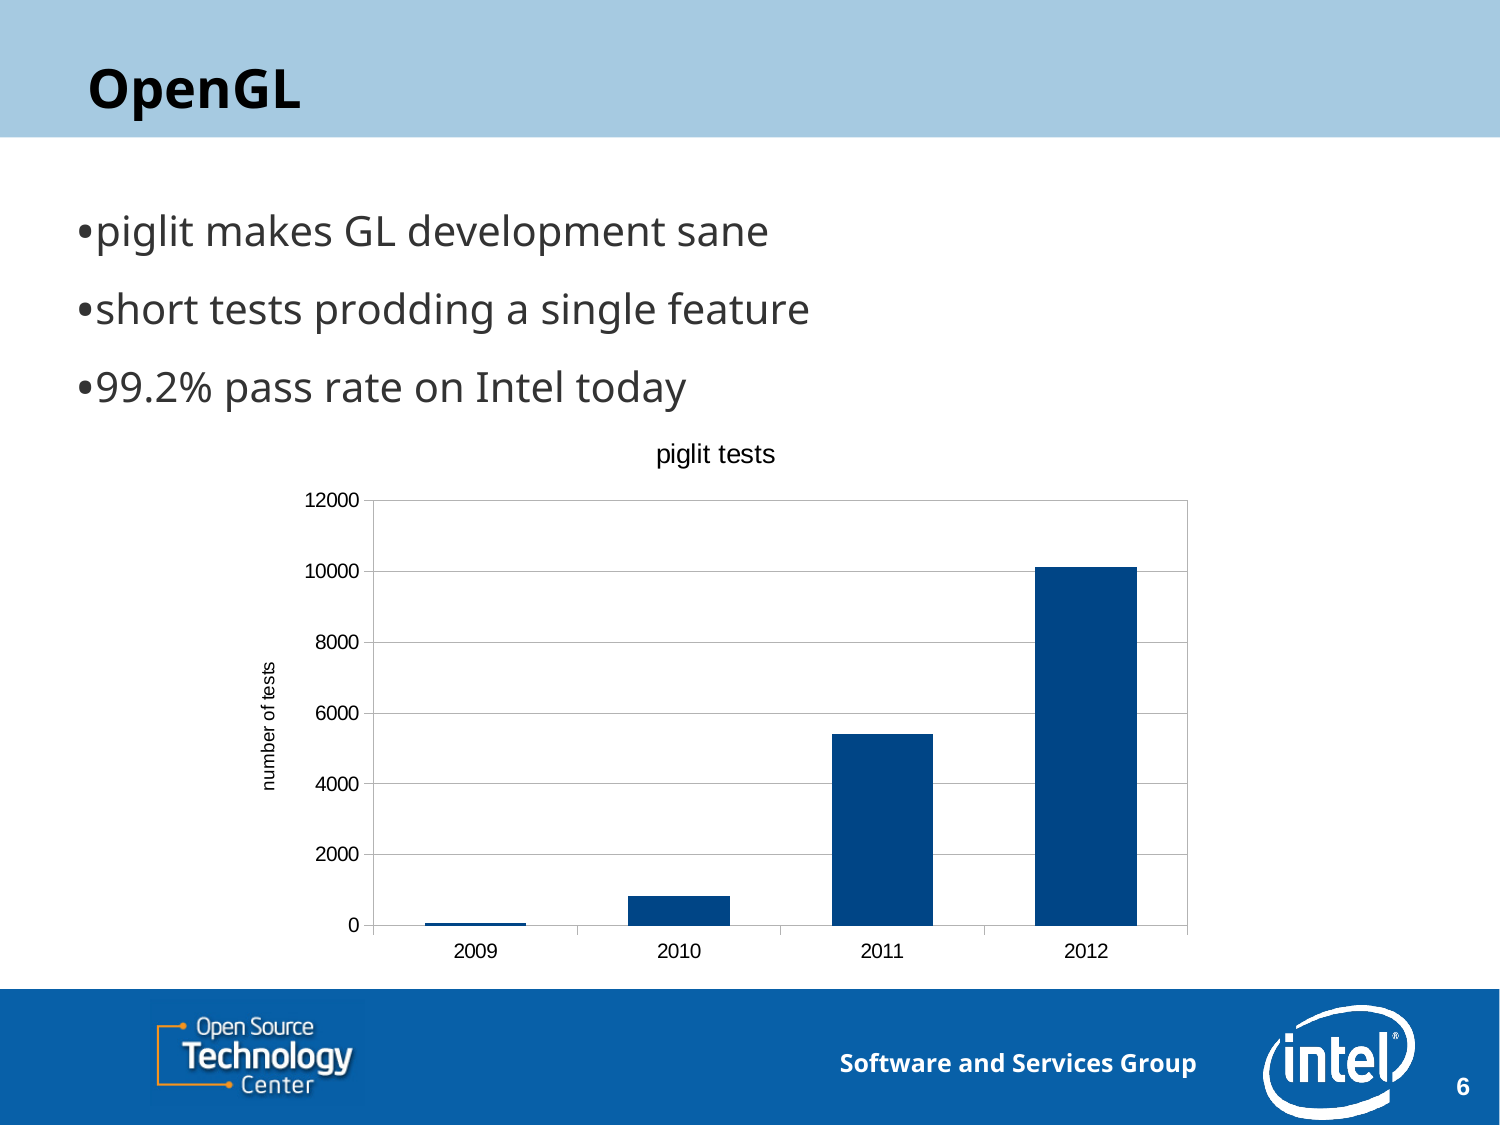

# OpenGL
piglit makes GL development sane
short tests prodding a single feature
99.2% pass rate on Intel today
### Chart: piglit tests
| Category | Column B |
|---|---|
| 2009 | 67.0 |
| 2010 | 845.0 |
| 2011 | 5422.0 |
| 2012 | 10127.0 |